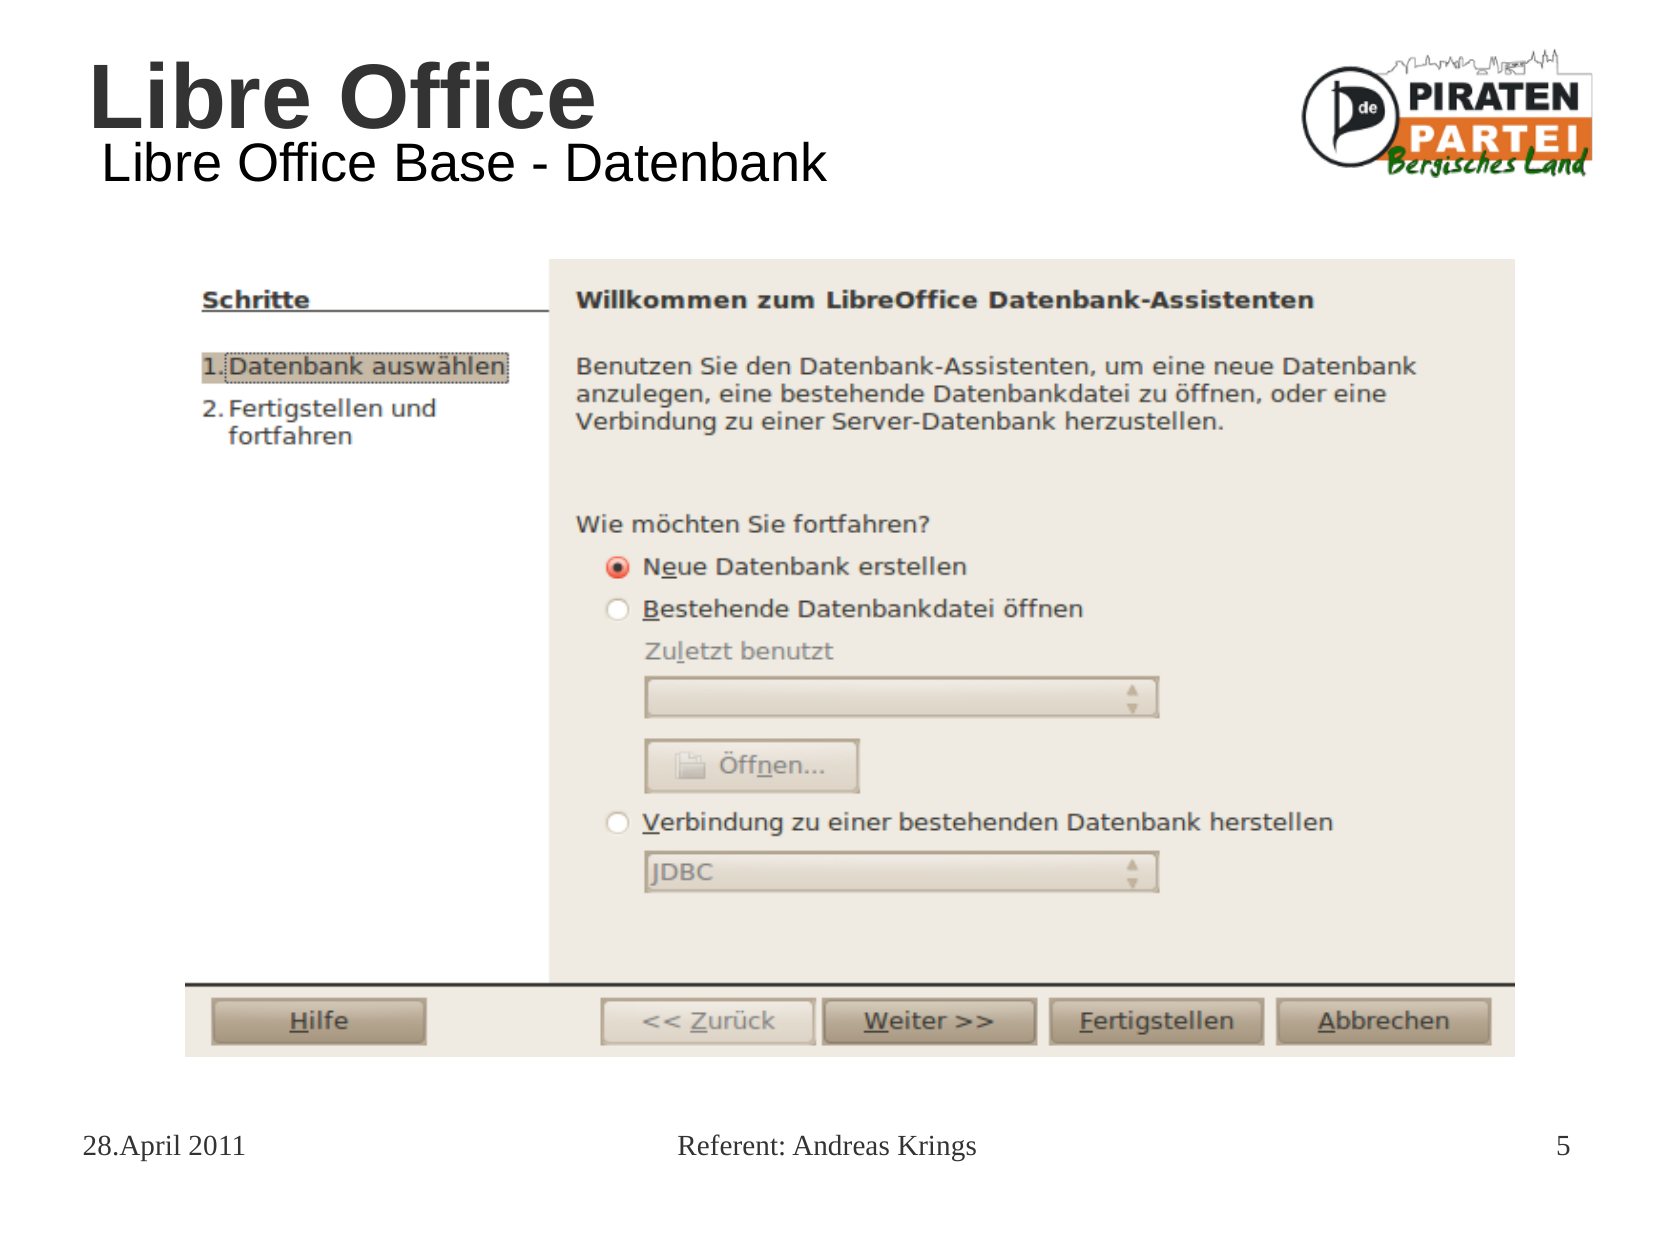

# Libre Office Base - Datenbank
5